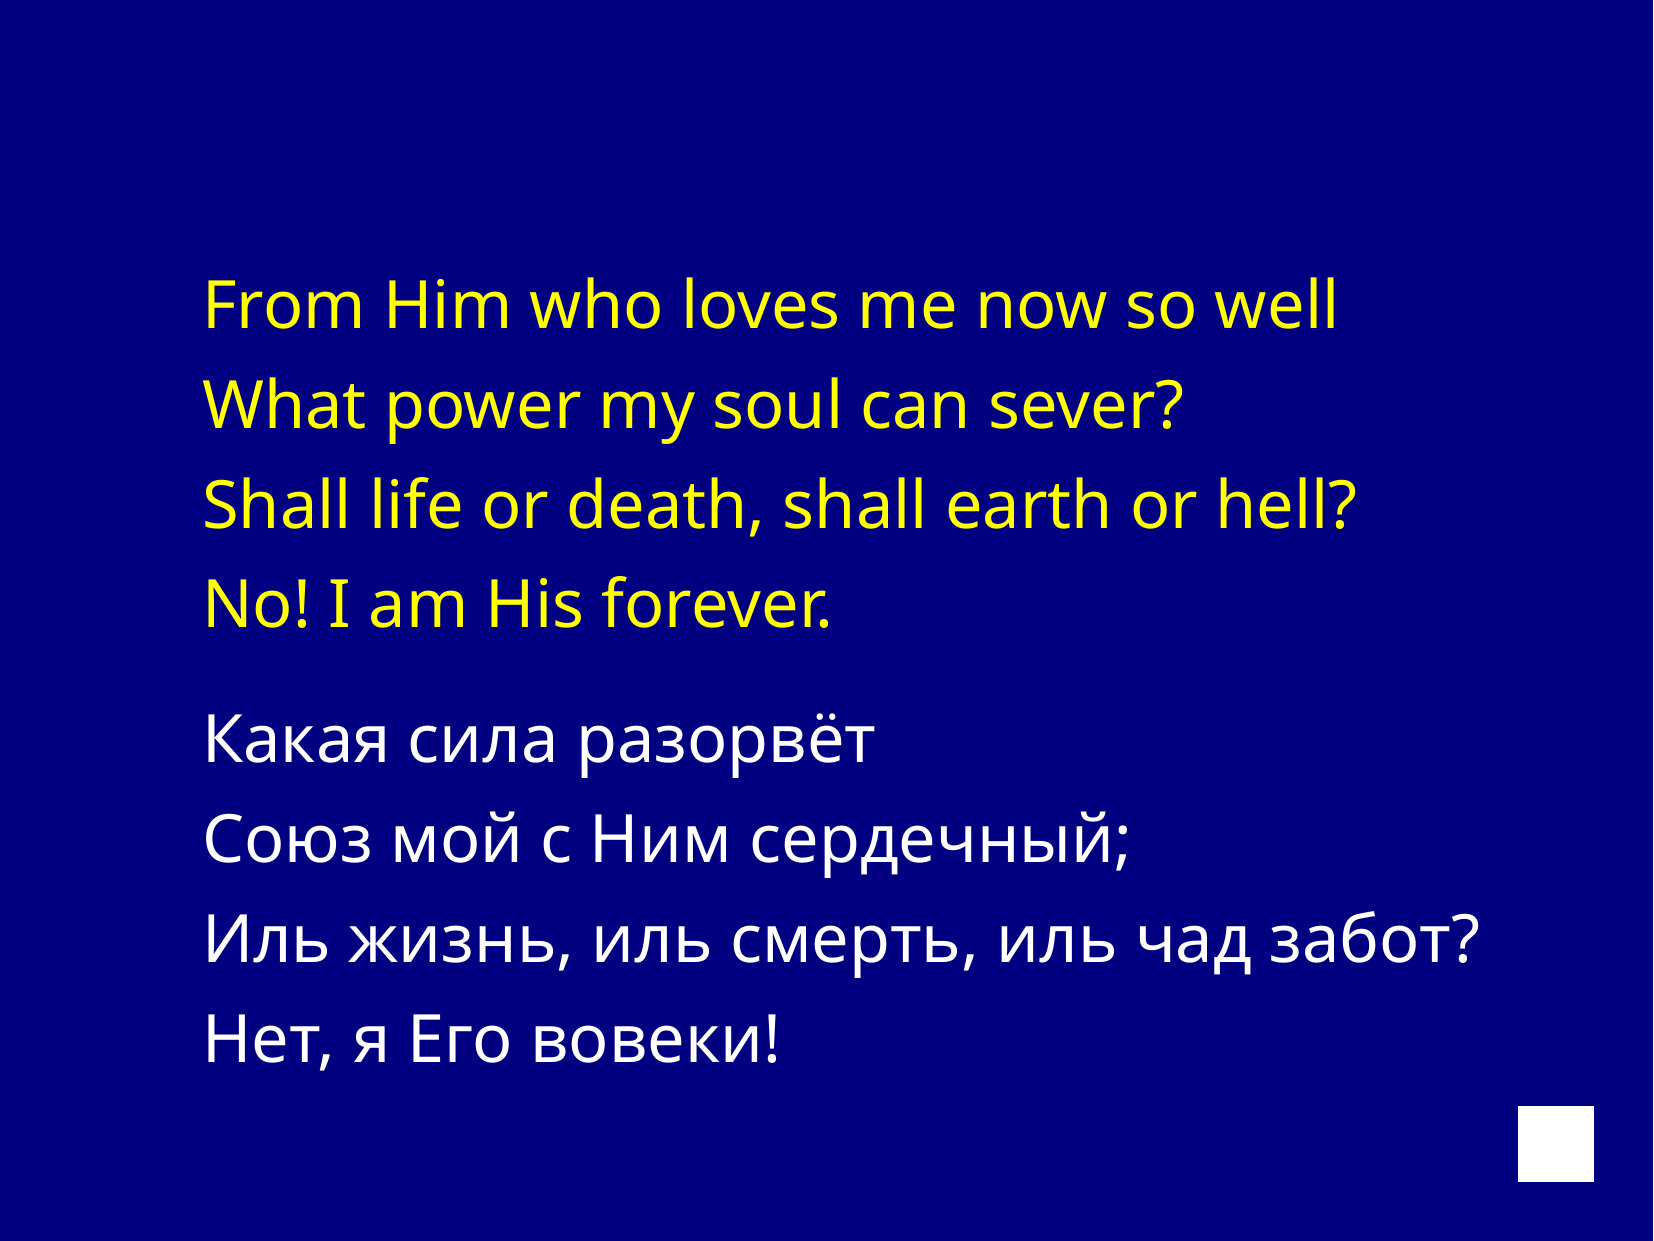

From Him who loves me now so well
	What power my soul can sever?
	Shall life or death, shall earth or hell?
	No! I am His forever.
	Какая сила разорвёт
	Союз мой с Ним сердечный;
	Иль жизнь, иль смерть, иль чад забот?
	Нет, я Его вовеки!